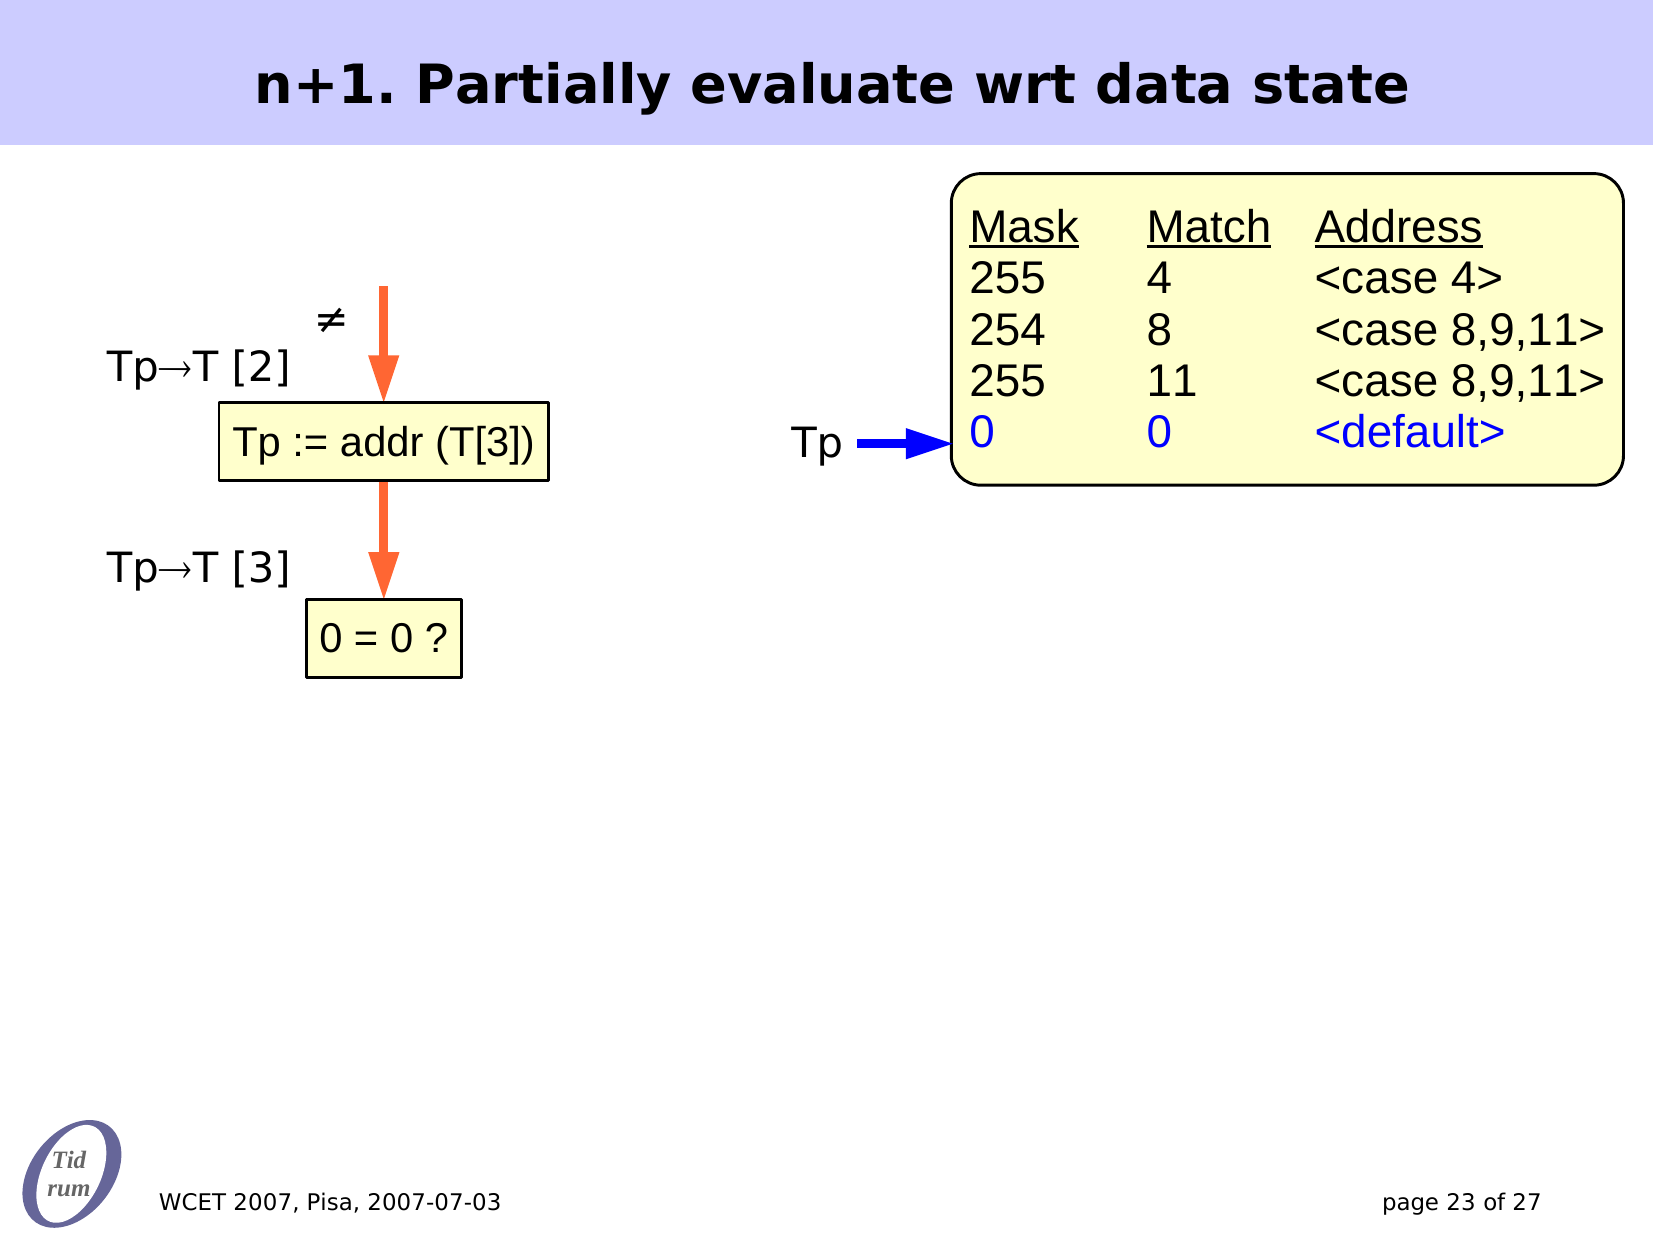

# n+1. Partially evaluate wrt data state
Mask	Match	Address
255	4	<case 4>
254	8	<case 8,9,11>
255	11	<case 8,9,11>
0	0	<default>
≠
TpT [2]
Tp := addr (T[3])
Tp
TpT [3]
0 = 0 ?